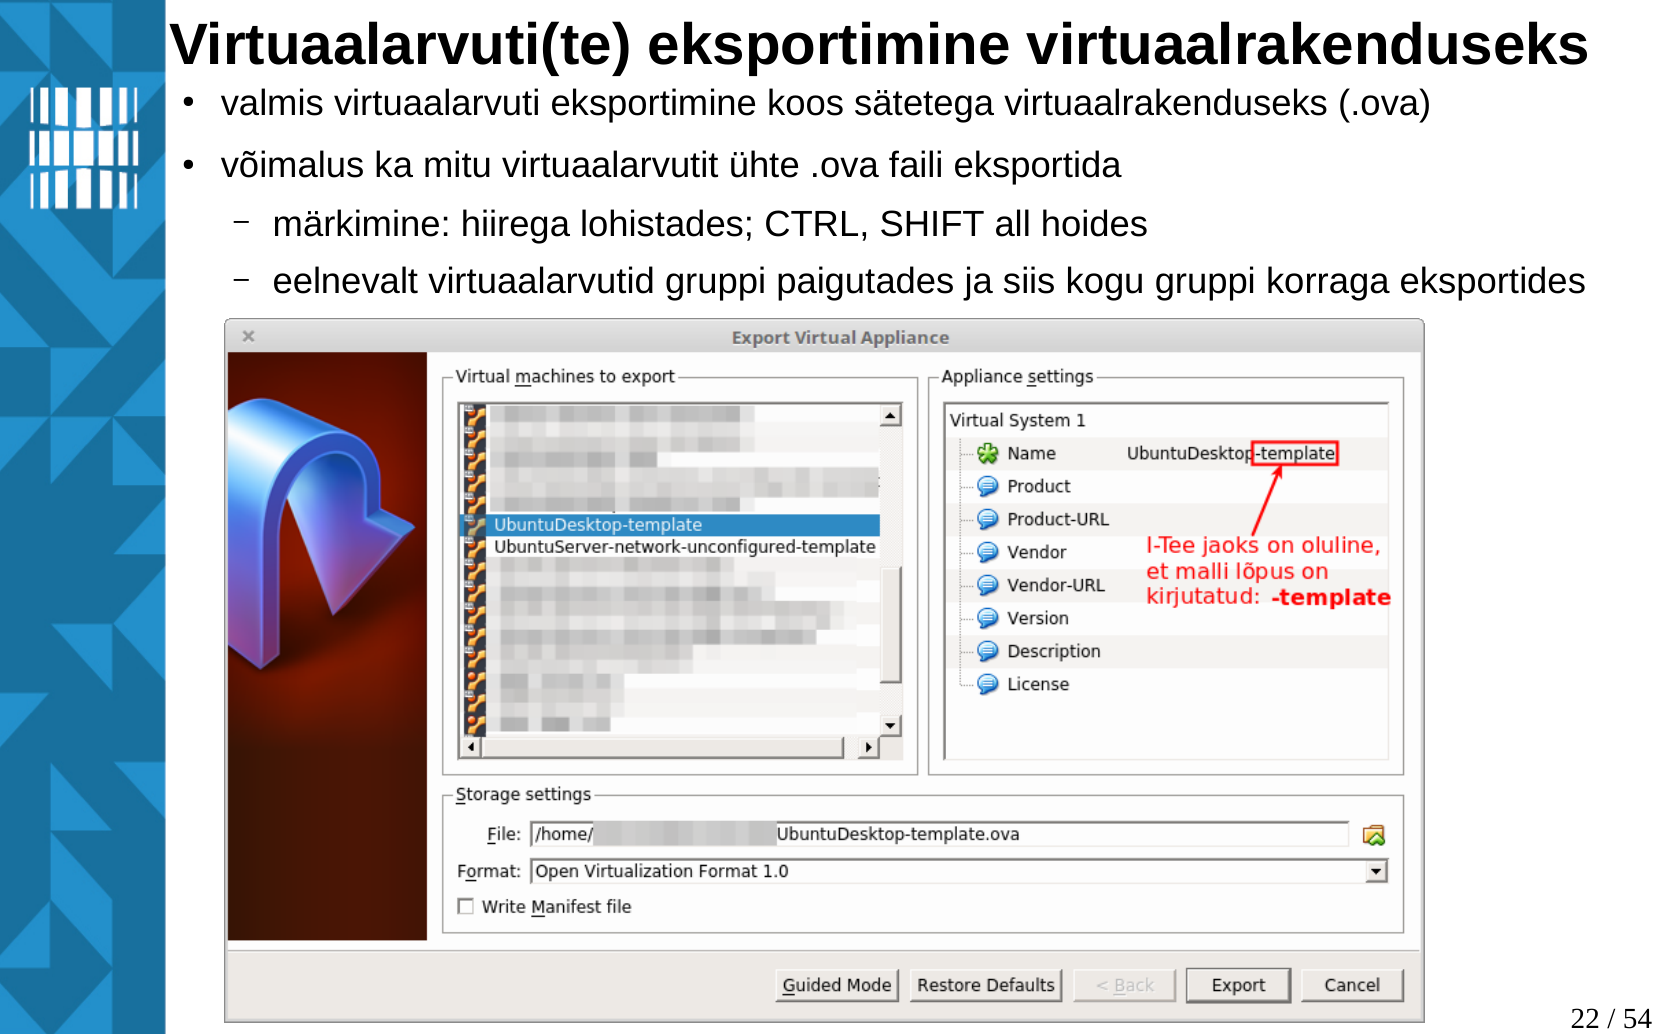

# Virtuaalarvuti(te) eksportimine virtuaalrakenduseks
valmis virtuaalarvuti eksportimine koos sätetega virtuaalrakenduseks (.ova)
võimalus ka mitu virtuaalarvutit ühte .ova faili eksportida
märkimine: hiirega lohistades; CTRL, SHIFT all hoides
eelnevalt virtuaalarvutid gruppi paigutades ja siis kogu gruppi korraga eksportides
22